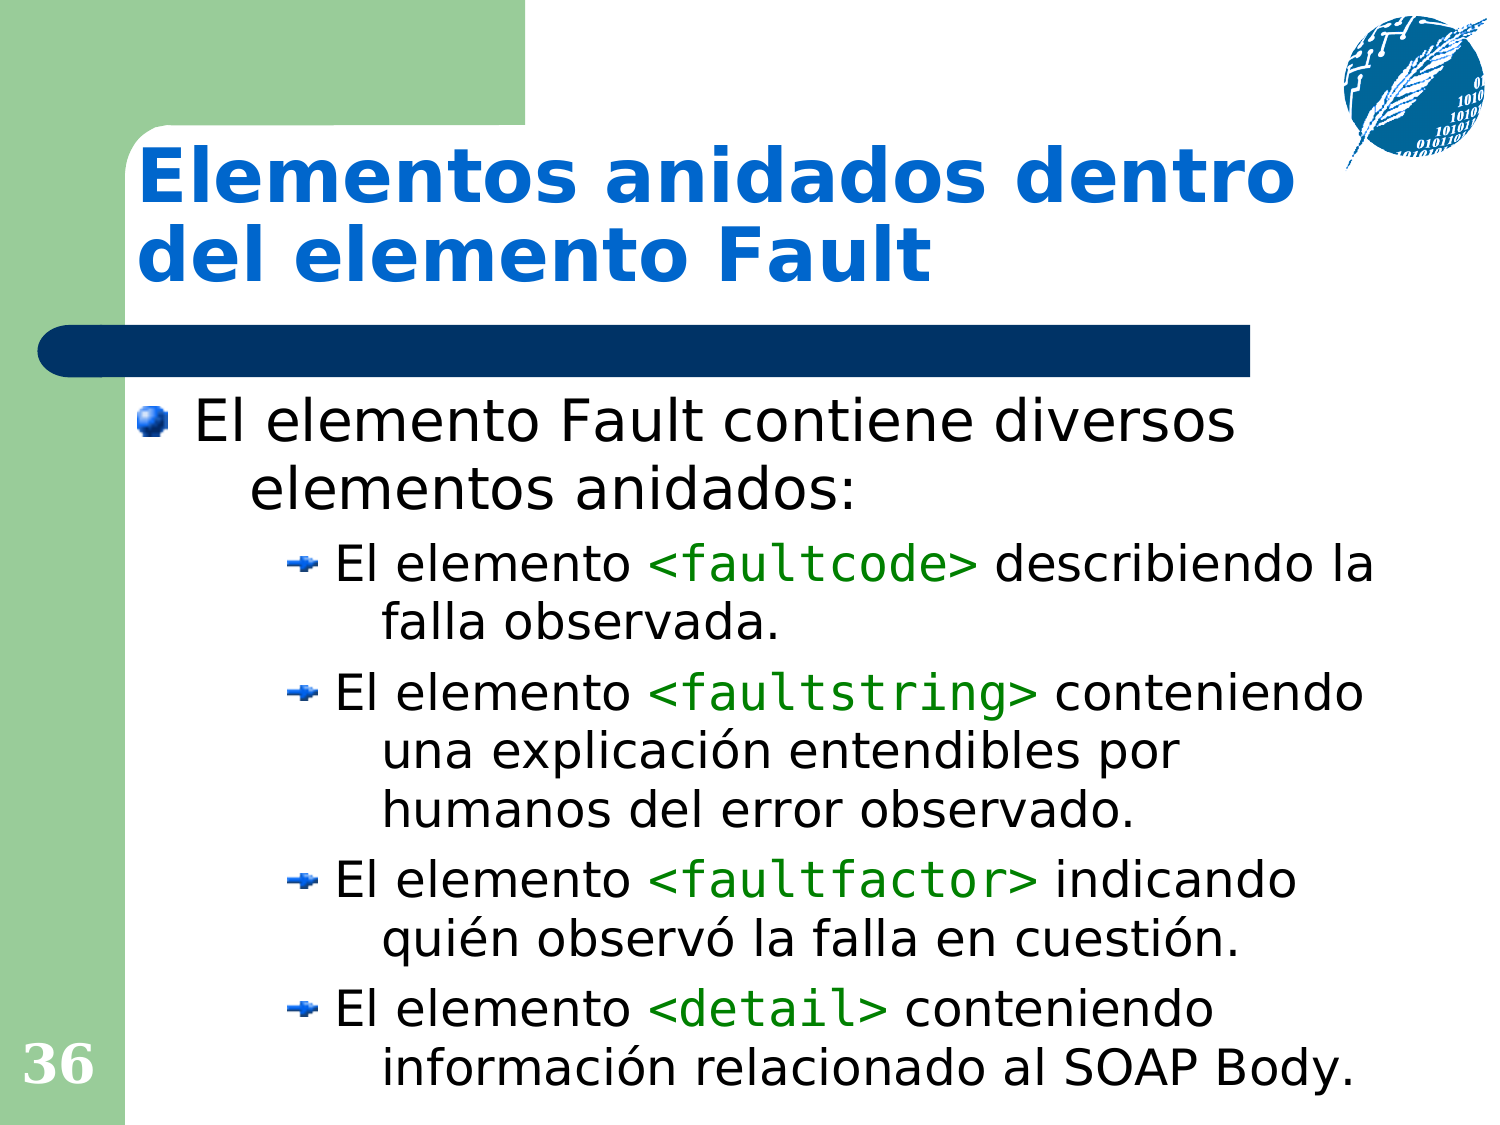

# Elementos anidados dentro del elemento Fault
El elemento Fault contiene diversos elementos anidados:
El elemento <faultcode> describiendo la falla observada.
El elemento <faultstring> conteniendo una explicación entendibles por humanos del error observado.
El elemento <faultfactor> indicando quién observó la falla en cuestión.
El elemento <detail> conteniendo información relacionado al SOAP Body.
36